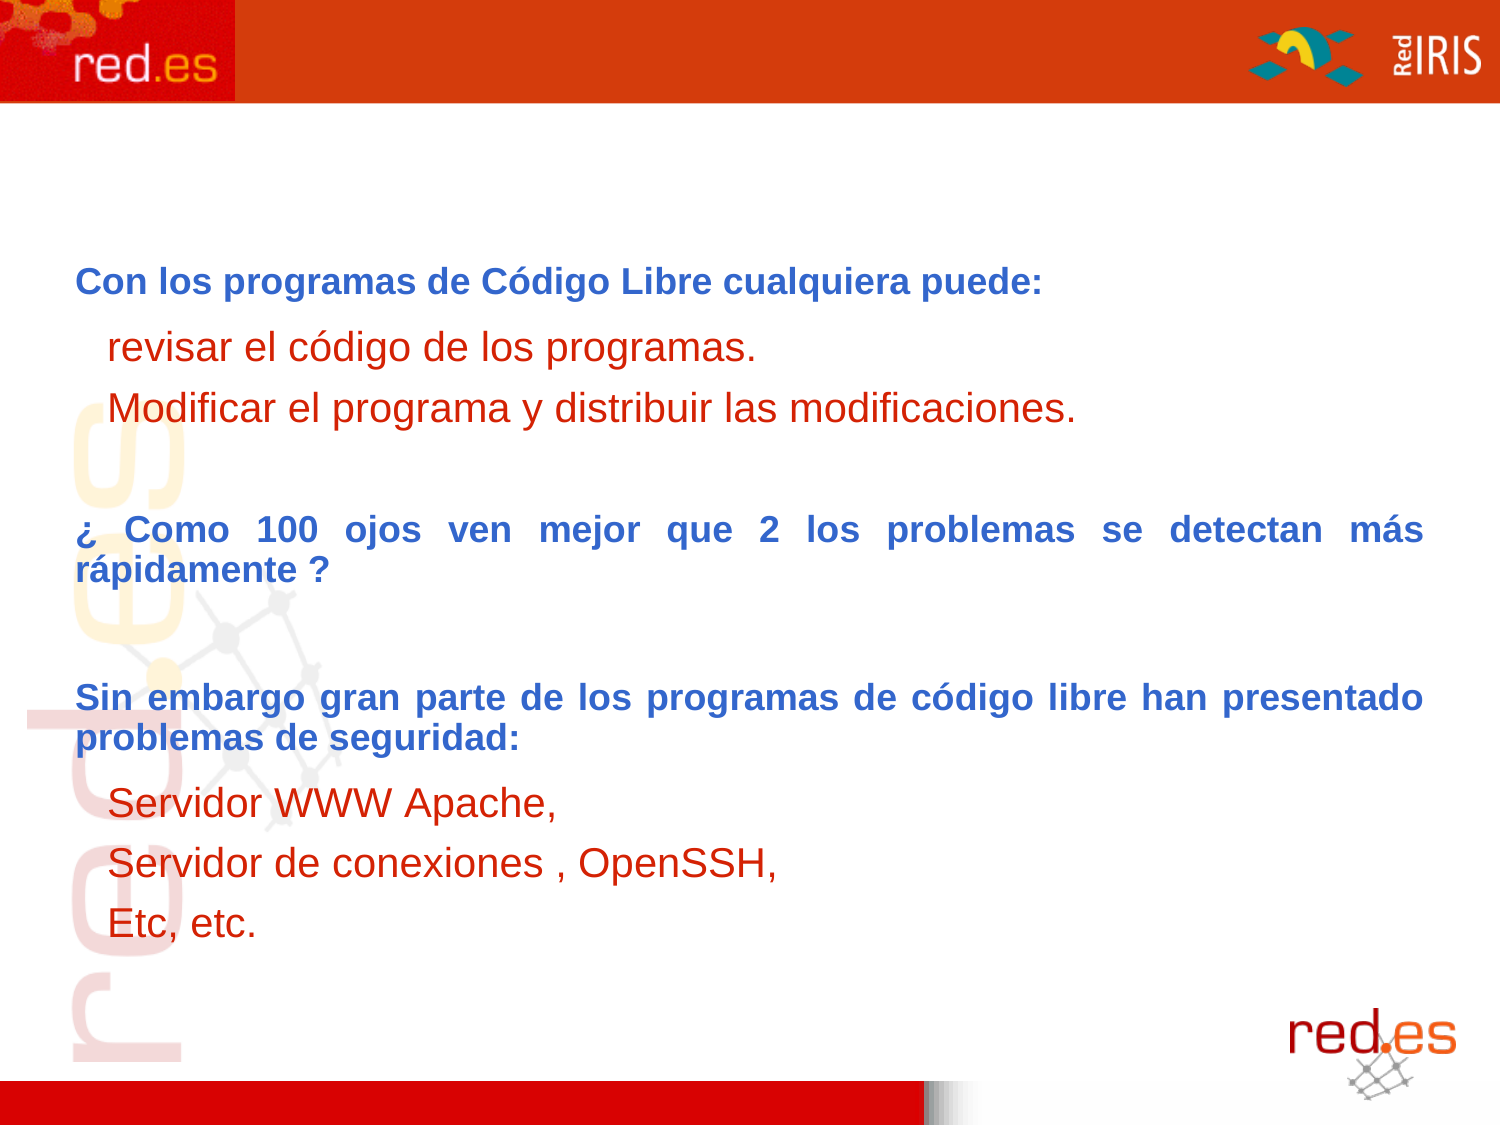

#
Con los programas de Código Libre cualquiera puede:
revisar el código de los programas.
Modificar el programa y distribuir las modificaciones.
¿ Como 100 ojos ven mejor que 2 los problemas se detectan más rápidamente ?
Sin embargo gran parte de los programas de código libre han presentado problemas de seguridad:
Servidor WWW Apache,
Servidor de conexiones , OpenSSH,
Etc, etc.